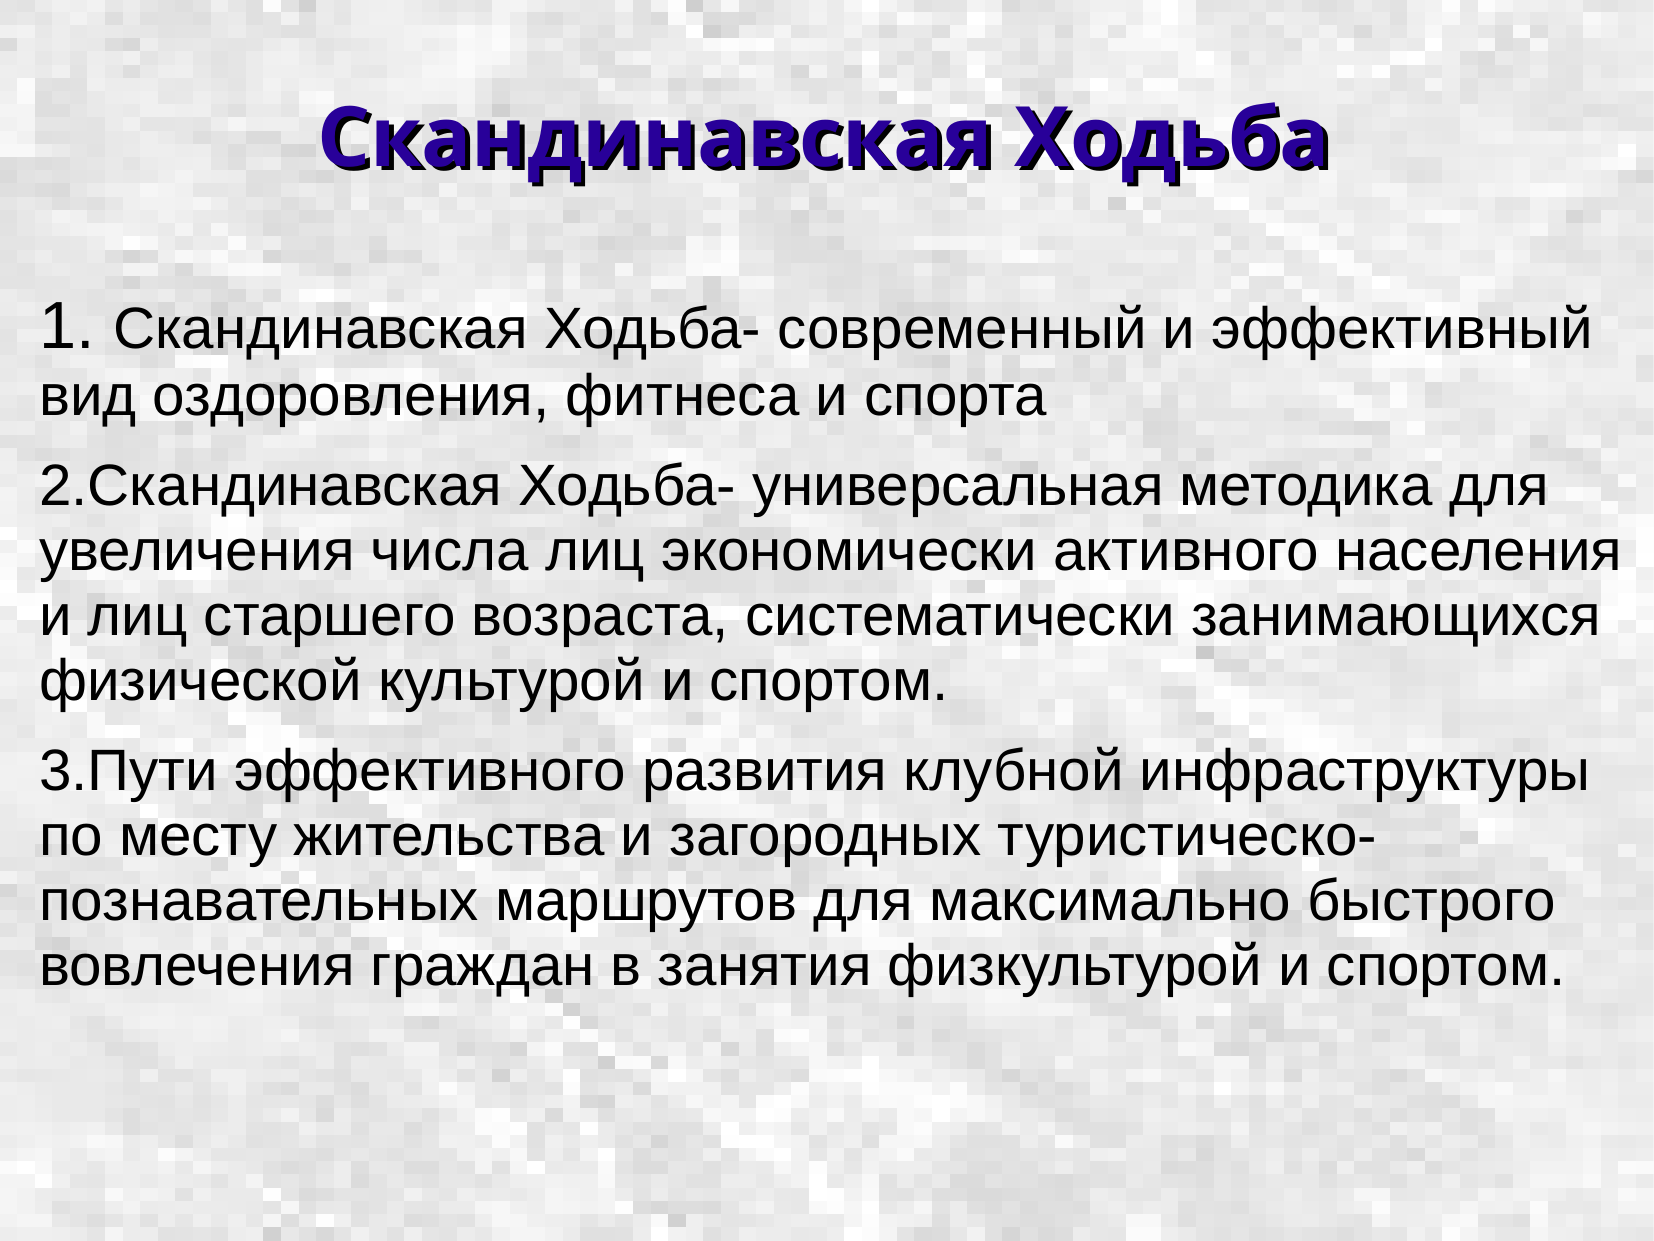

# Скандинавская Ходьба
 Скандинавская Ходьба- современный и эффективный вид оздоровления, фитнеса и спорта
Скандинавская Ходьба- универсальная методика для увеличения числа лиц экономически активного населения и лиц старшего возраста, систематически занимающихся физической культурой и спортом.
Пути эффективного развития клубной инфраструктуры по месту жительства и загородных туристическо-познавательных маршрутов для максимально быстрого вовлечения граждан в занятия физкультурой и спортом.